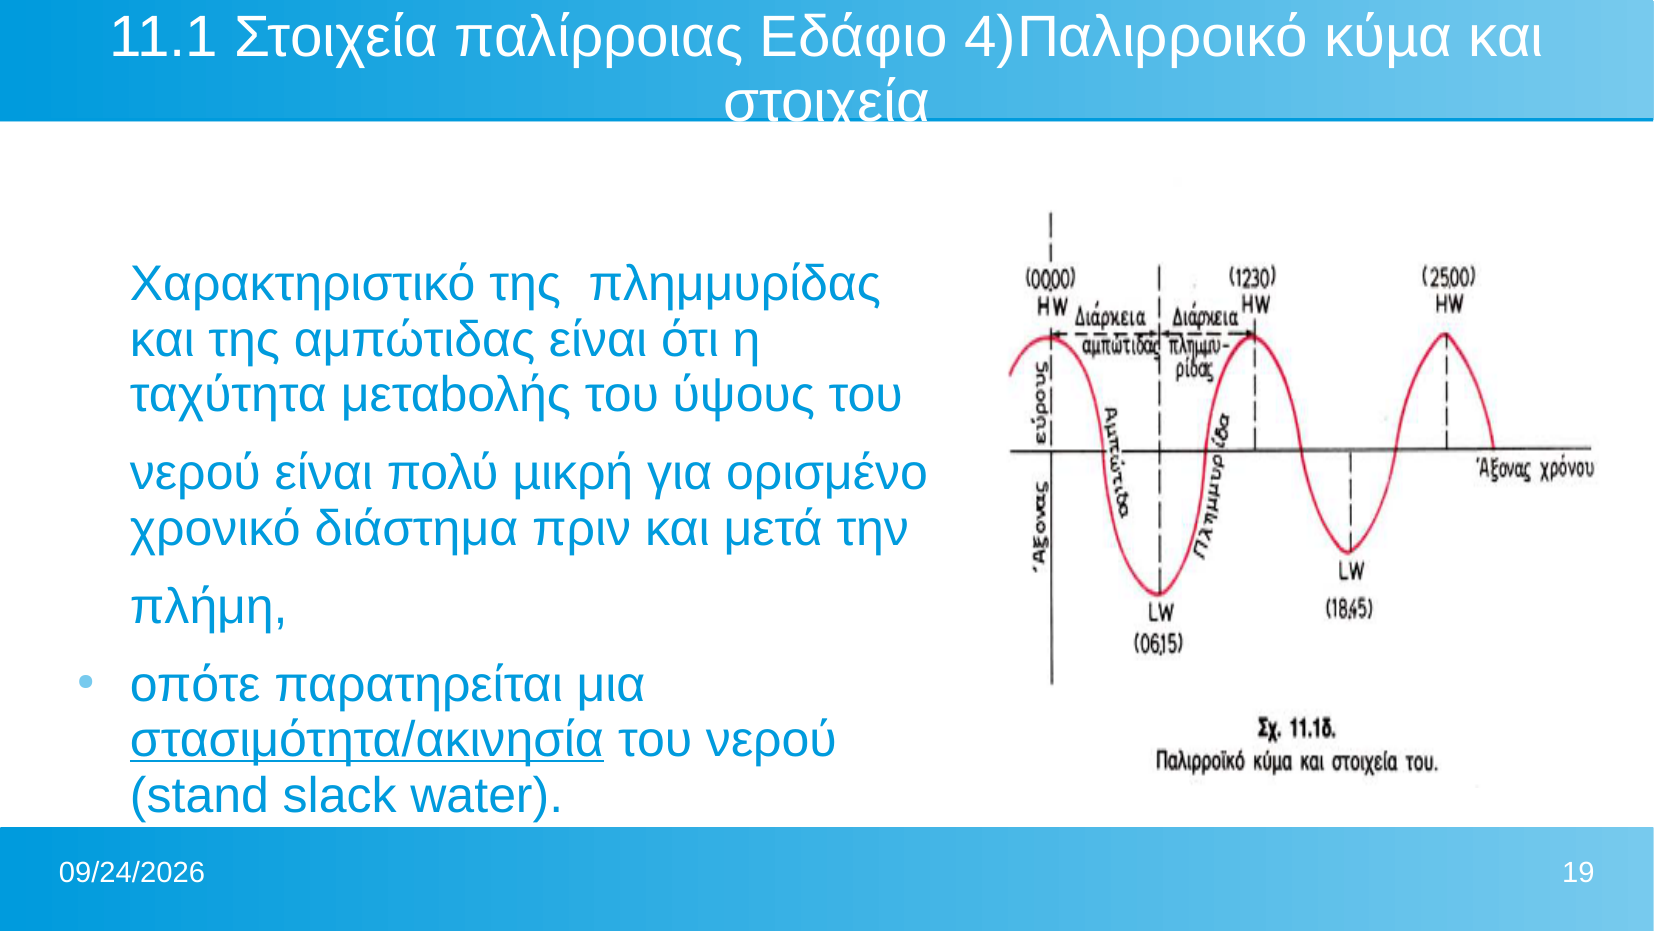

# 11.1 Στοιχεία παλίρροιας Εδάφιο 4)Παλιρροικό κύµα και στοιχεία
Χαρακτηριστικό της πλημμυρίδας και της αμπώτιδας είναι ότι η ταχύτητα μεταbολής του ύψους του
νερού είναι πολύ µικρή για ορισμένο χρονικό διάστημα πριν και μετά την
πλήμη,
οπότε παρατηρείται μια στασιμότητα/ακινησία του νερού (stand slack water).
19